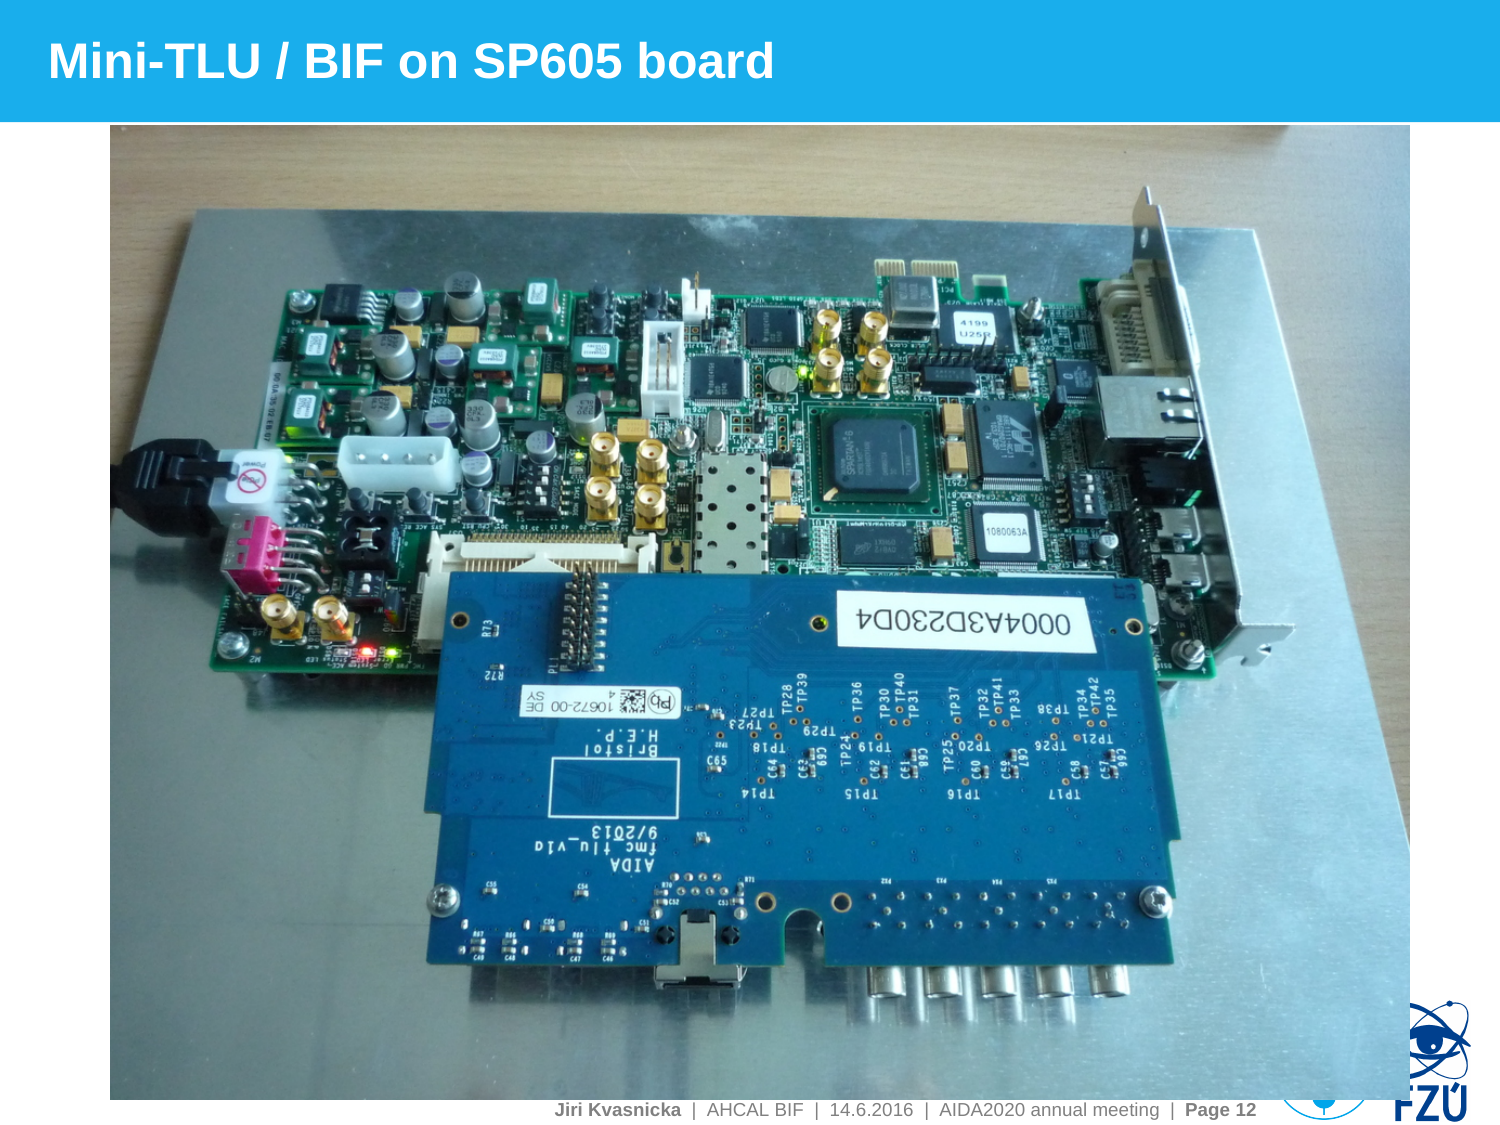

# Mini-TLU / BIF on SP605 board